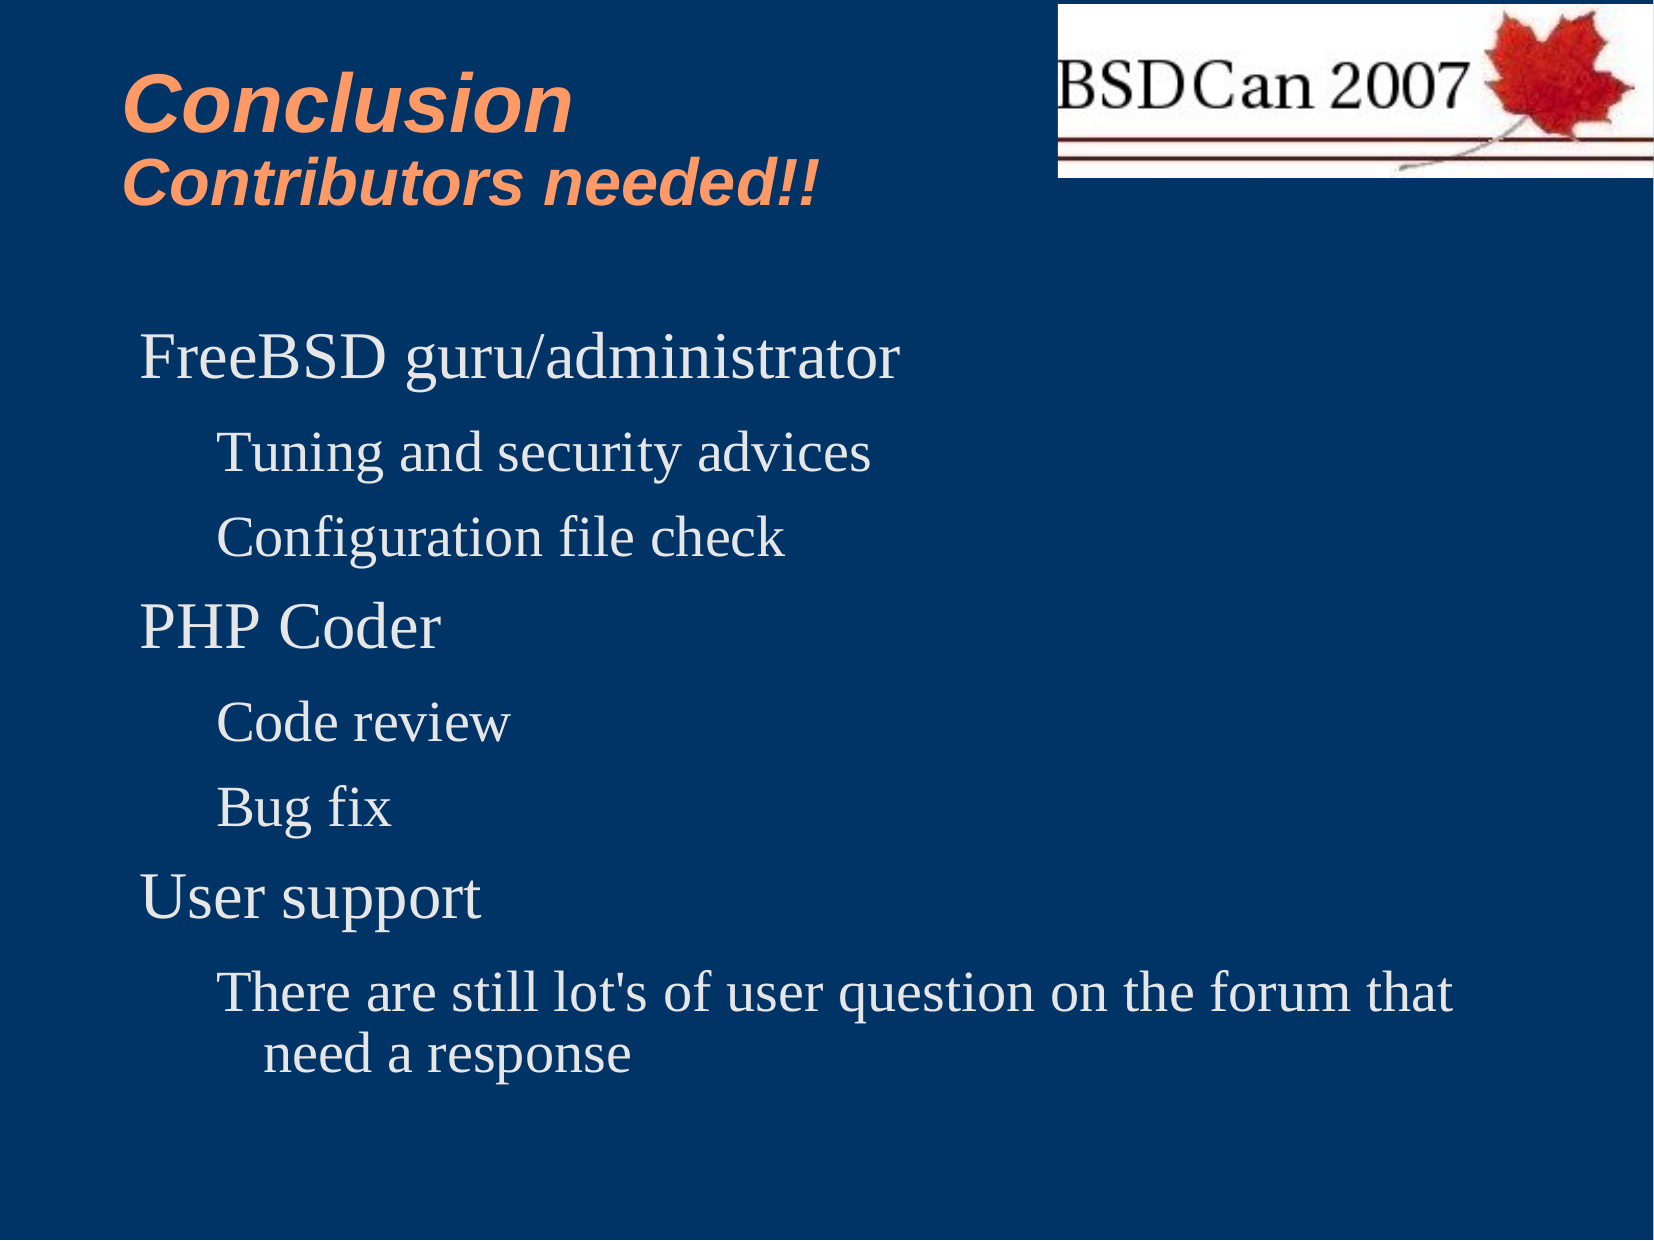

# Conclusion Contributors needed!!
FreeBSD guru/administrator
Tuning and security advices
Configuration file check
PHP Coder
Code review
Bug fix
User support
There are still lot's of user question on the forum that need a response